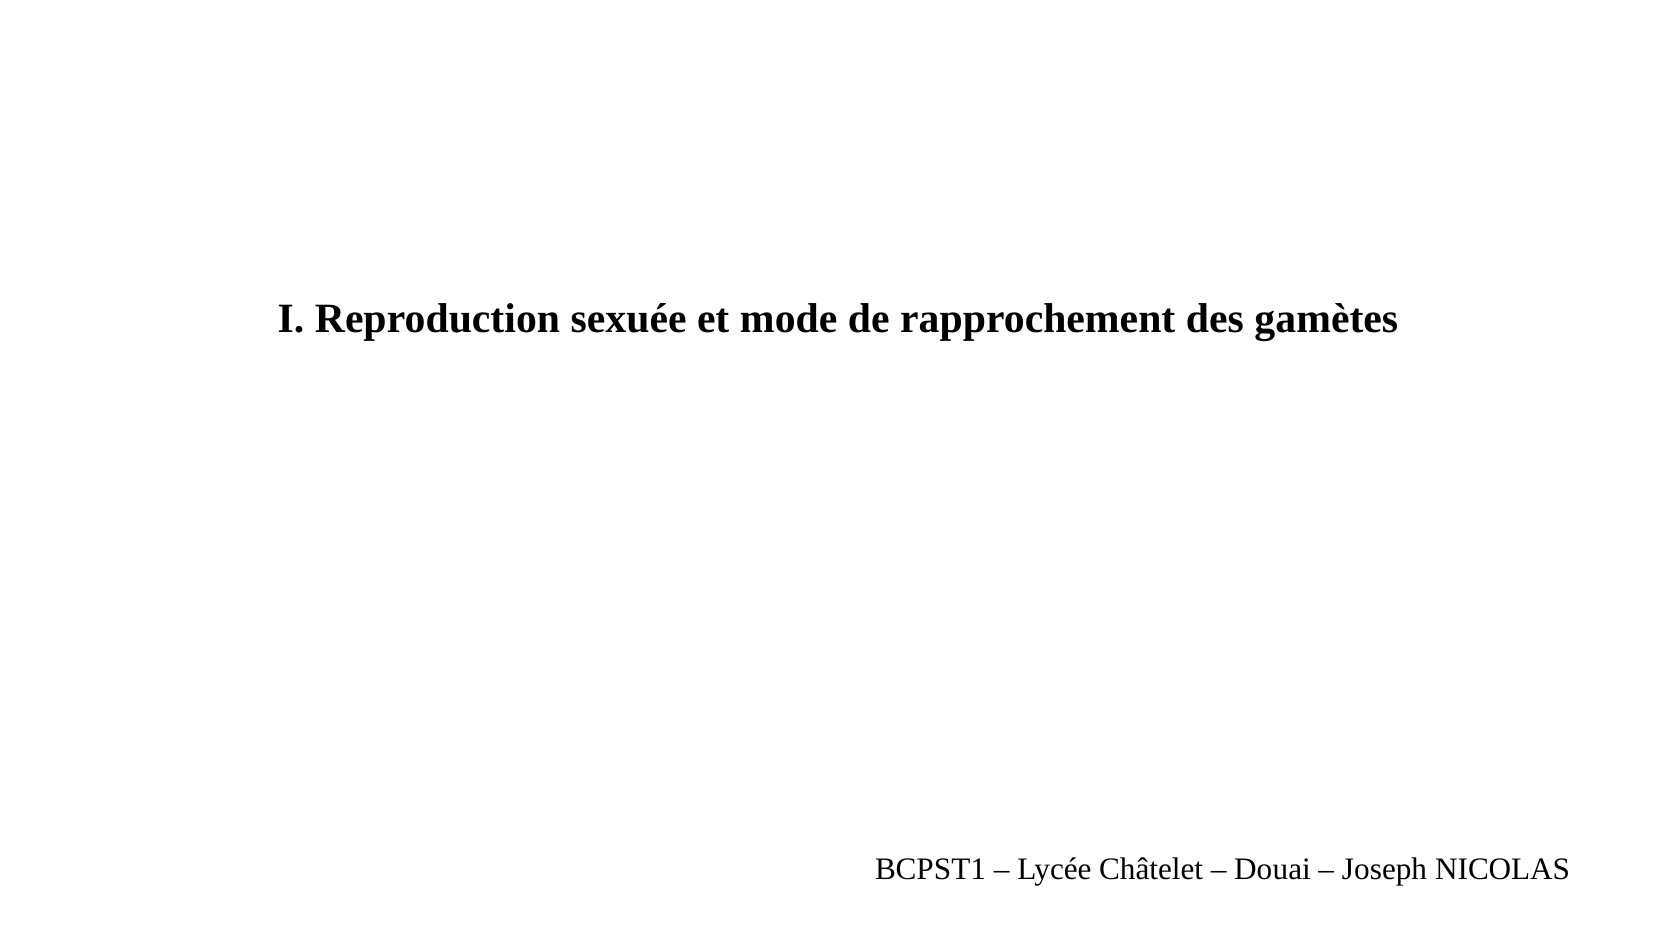

I. Reproduction sexuée et mode de rapprochement des gamètes
BCPST1 – Lycée Châtelet – Douai – Joseph NICOLAS